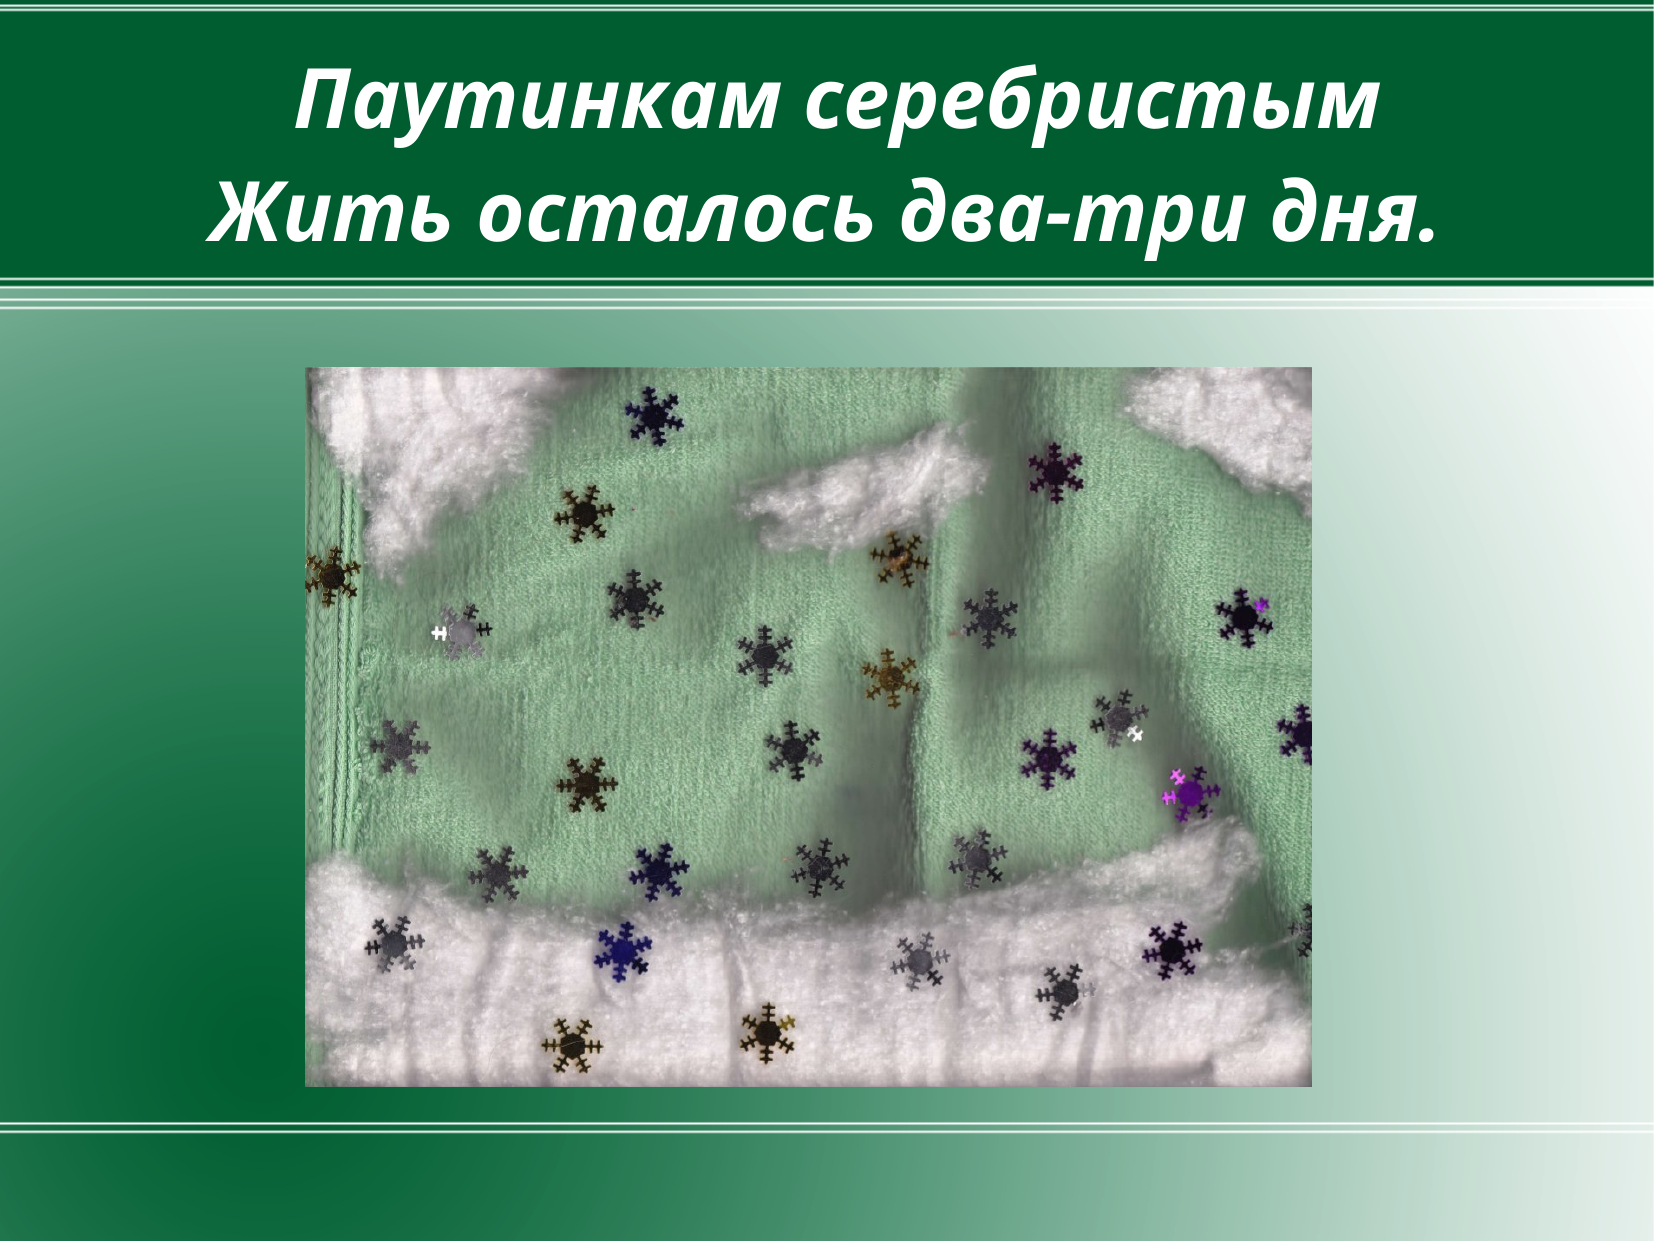

# Паутинкам серебристым Жить осталось два-три дня.